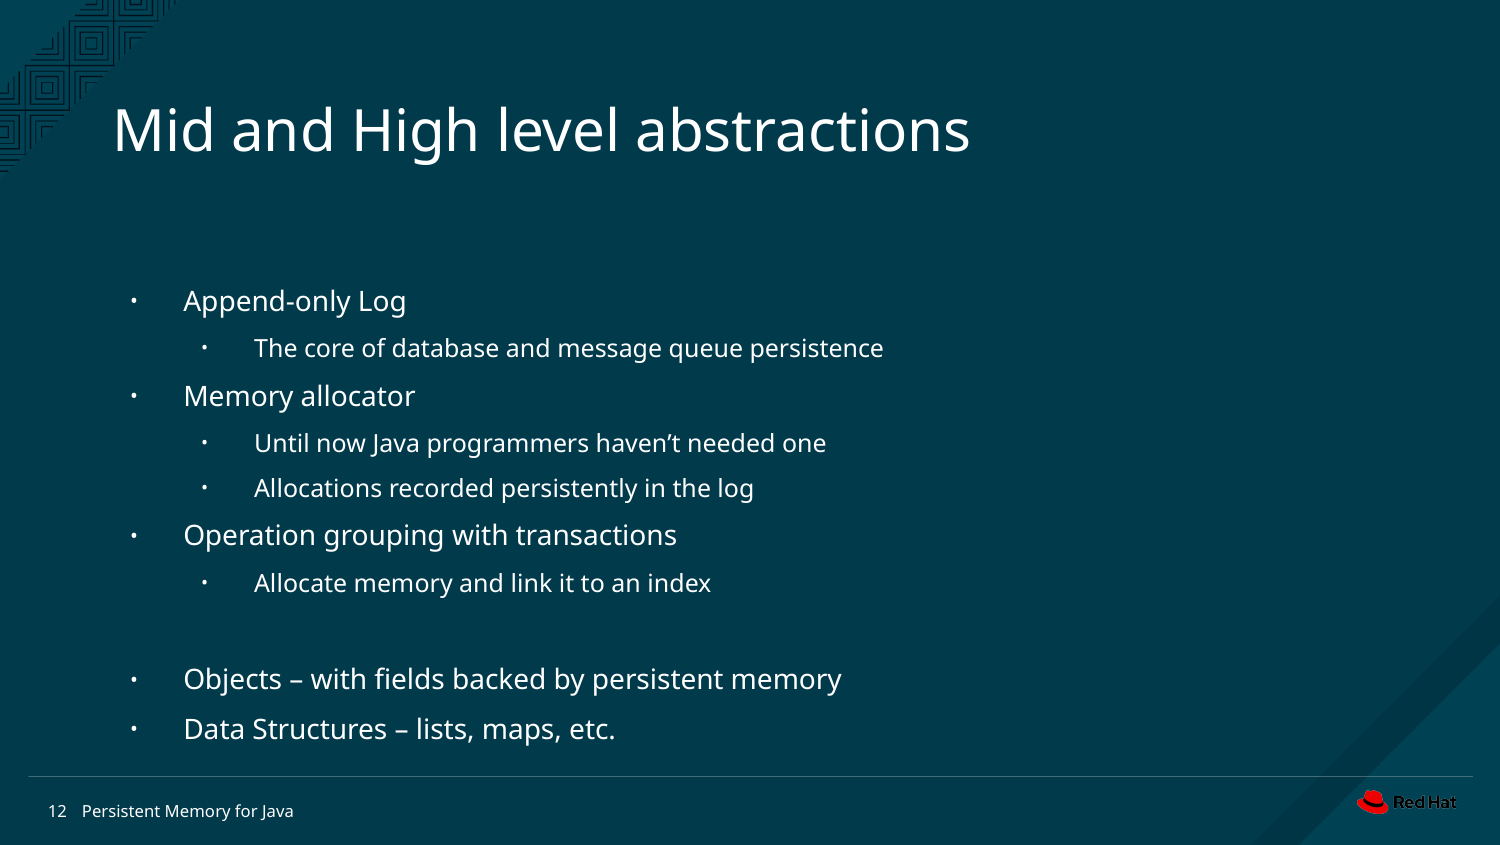

# Mid and High level abstractions
Append-only Log
The core of database and message queue persistence
Memory allocator
Until now Java programmers haven’t needed one
Allocations recorded persistently in the log
Operation grouping with transactions
Allocate memory and link it to an index
Objects – with fields backed by persistent memory
Data Structures – lists, maps, etc.
12
INSERT DESIGNATOR, IF NEEDED